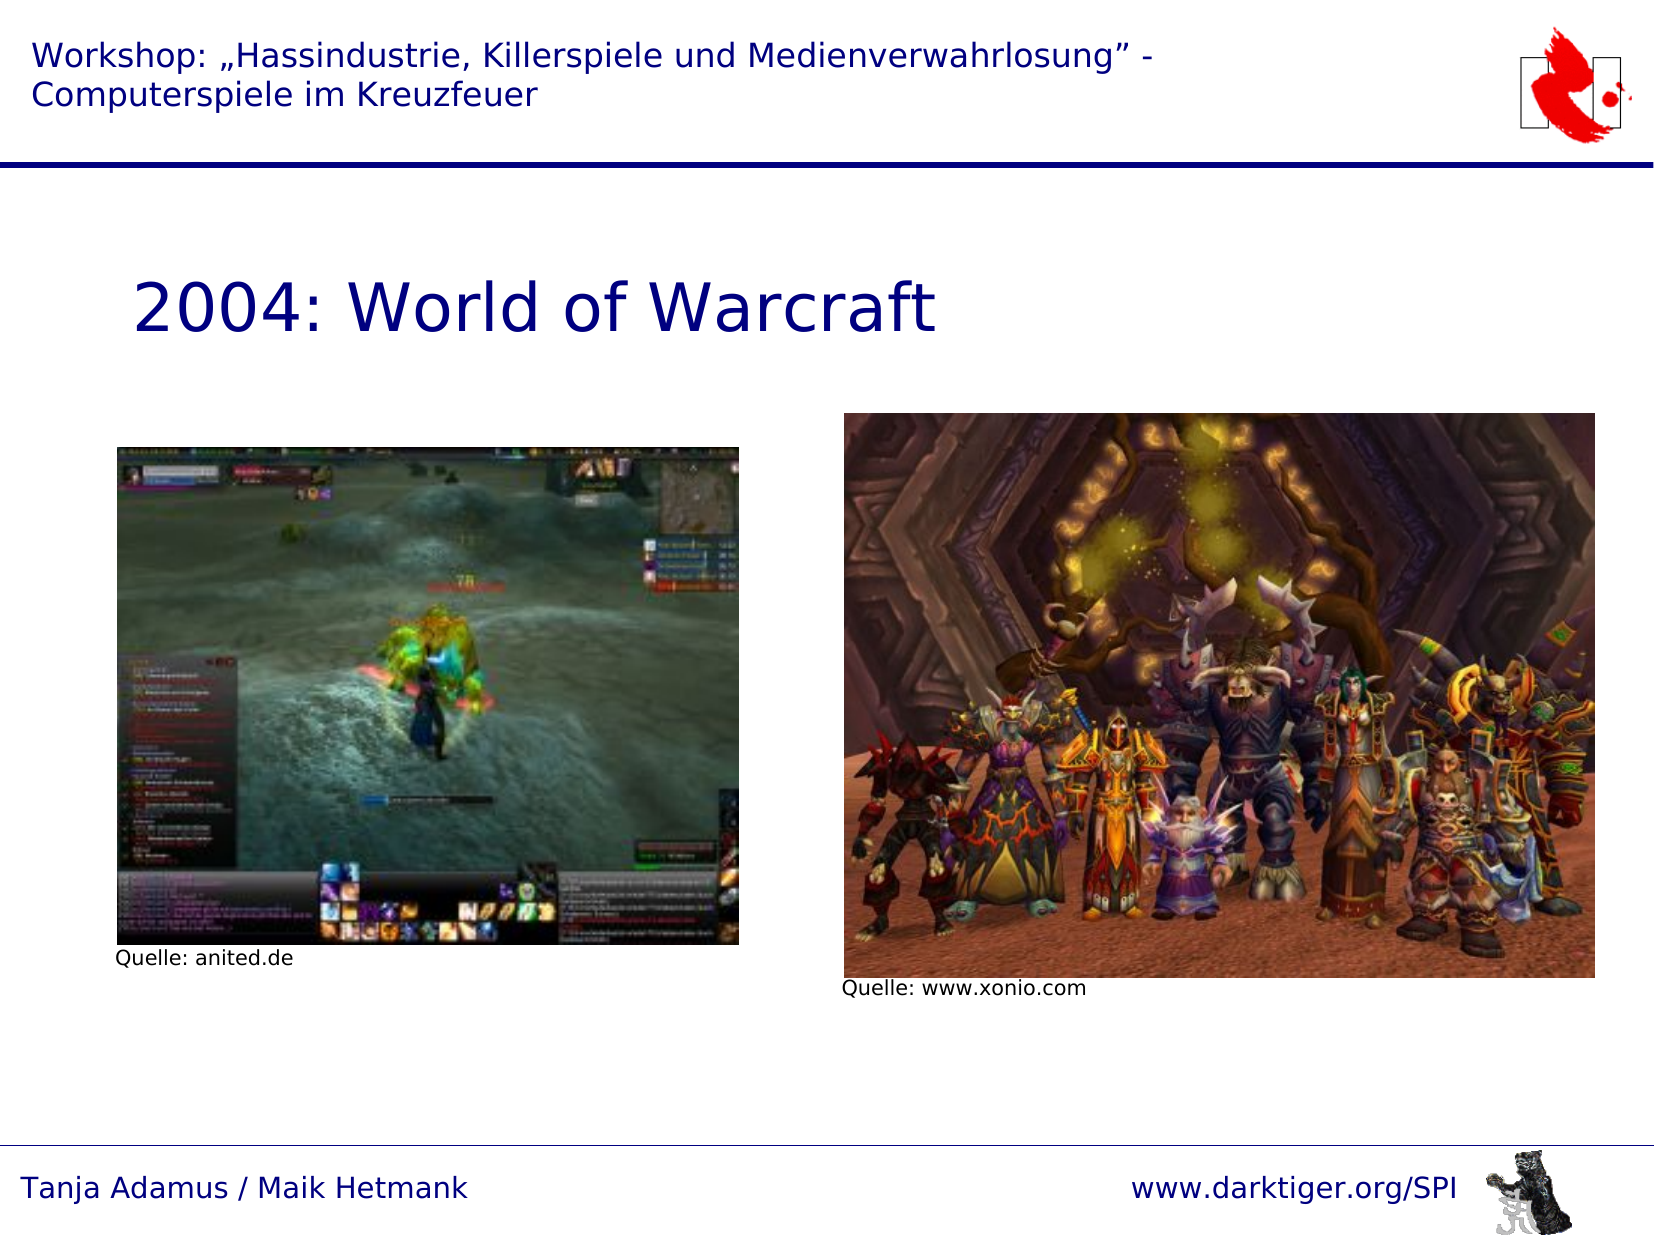

Workshop: „Hassindustrie, Killerspiele und Medienverwahrlosung” - Computerspiele im Kreuzfeuer
2004: World of Warcraft
Quelle: anited.de
Quelle: www.xonio.com